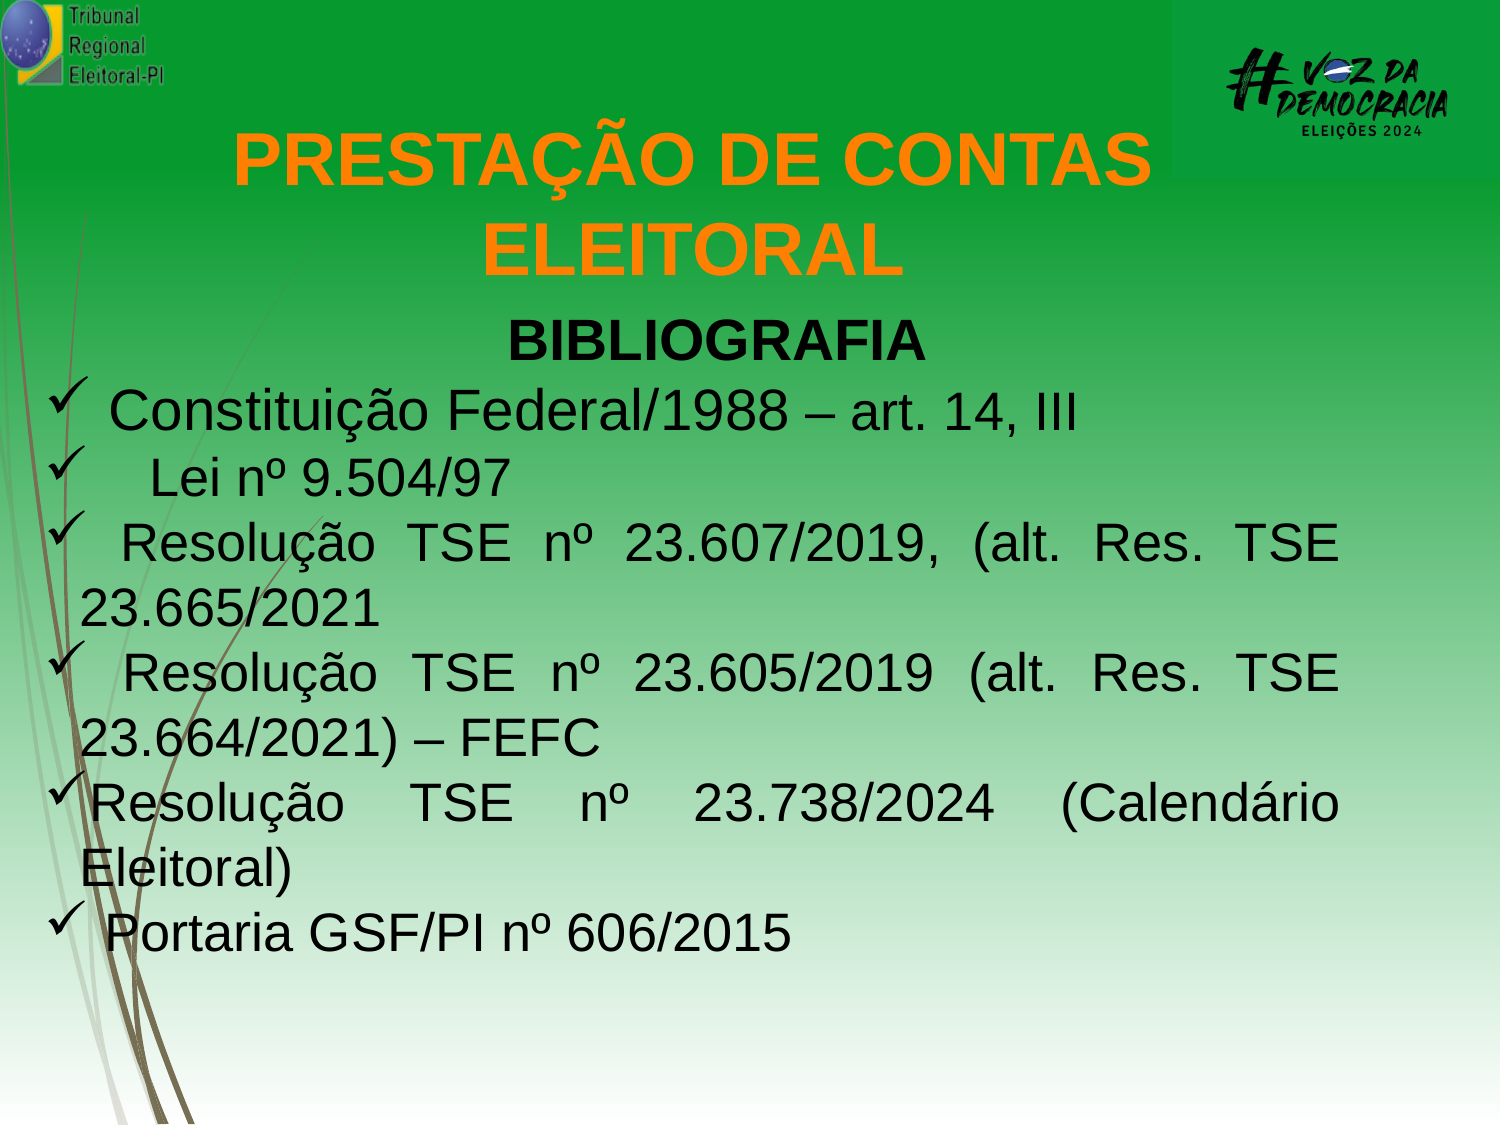

PRESTAÇÃO DE CONTAS ELEITORAL
 BIBLIOGRAFIA
 Constituição Federal/1988 – art. 14, III
 Lei nº 9.504/97
 Resolução TSE nº 23.607/2019, (alt. Res. TSE 23.665/2021
 Resolução TSE nº 23.605/2019 (alt. Res. TSE 23.664/2021) – FEFC
Resolução TSE nº 23.738/2024 (Calendário Eleitoral)
 Portaria GSF/PI nº 606/2015